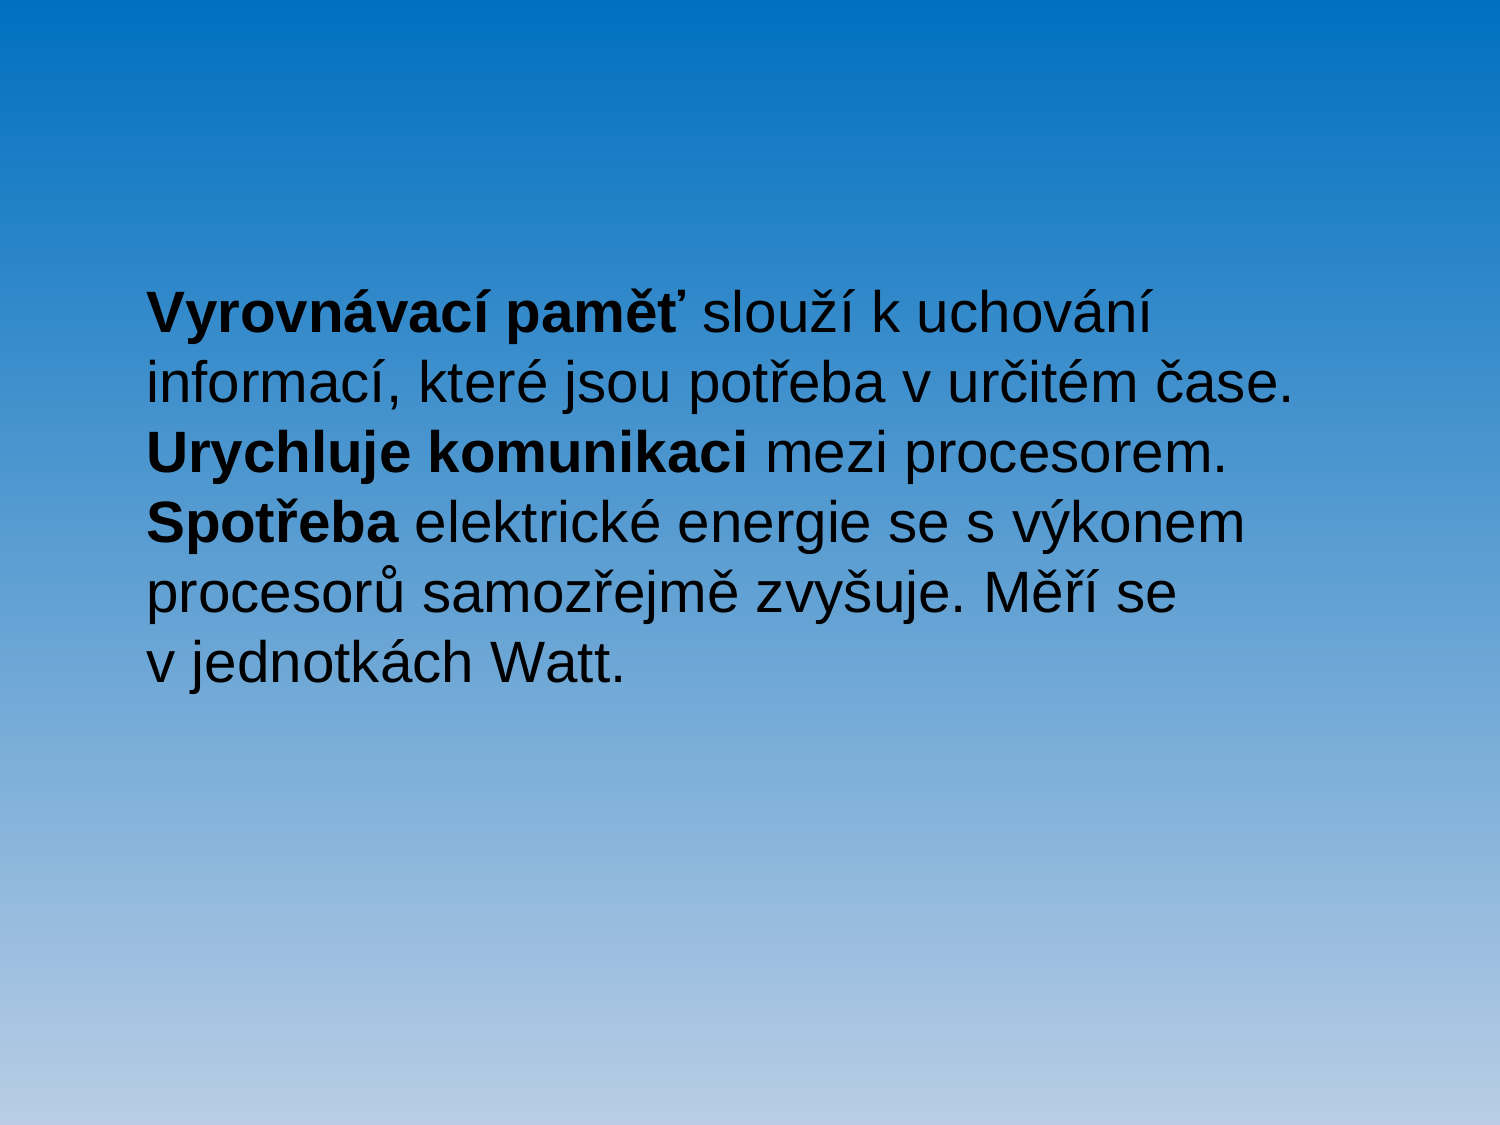

# Vyrovnávací paměť slouží k uchování informací, které jsou potřeba v určitém čase. Urychluje komunikaci mezi procesorem. Spotřeba elektrické energie se s výkonem procesorů samozřejmě zvyšuje. Měří se v jednotkách Watt.